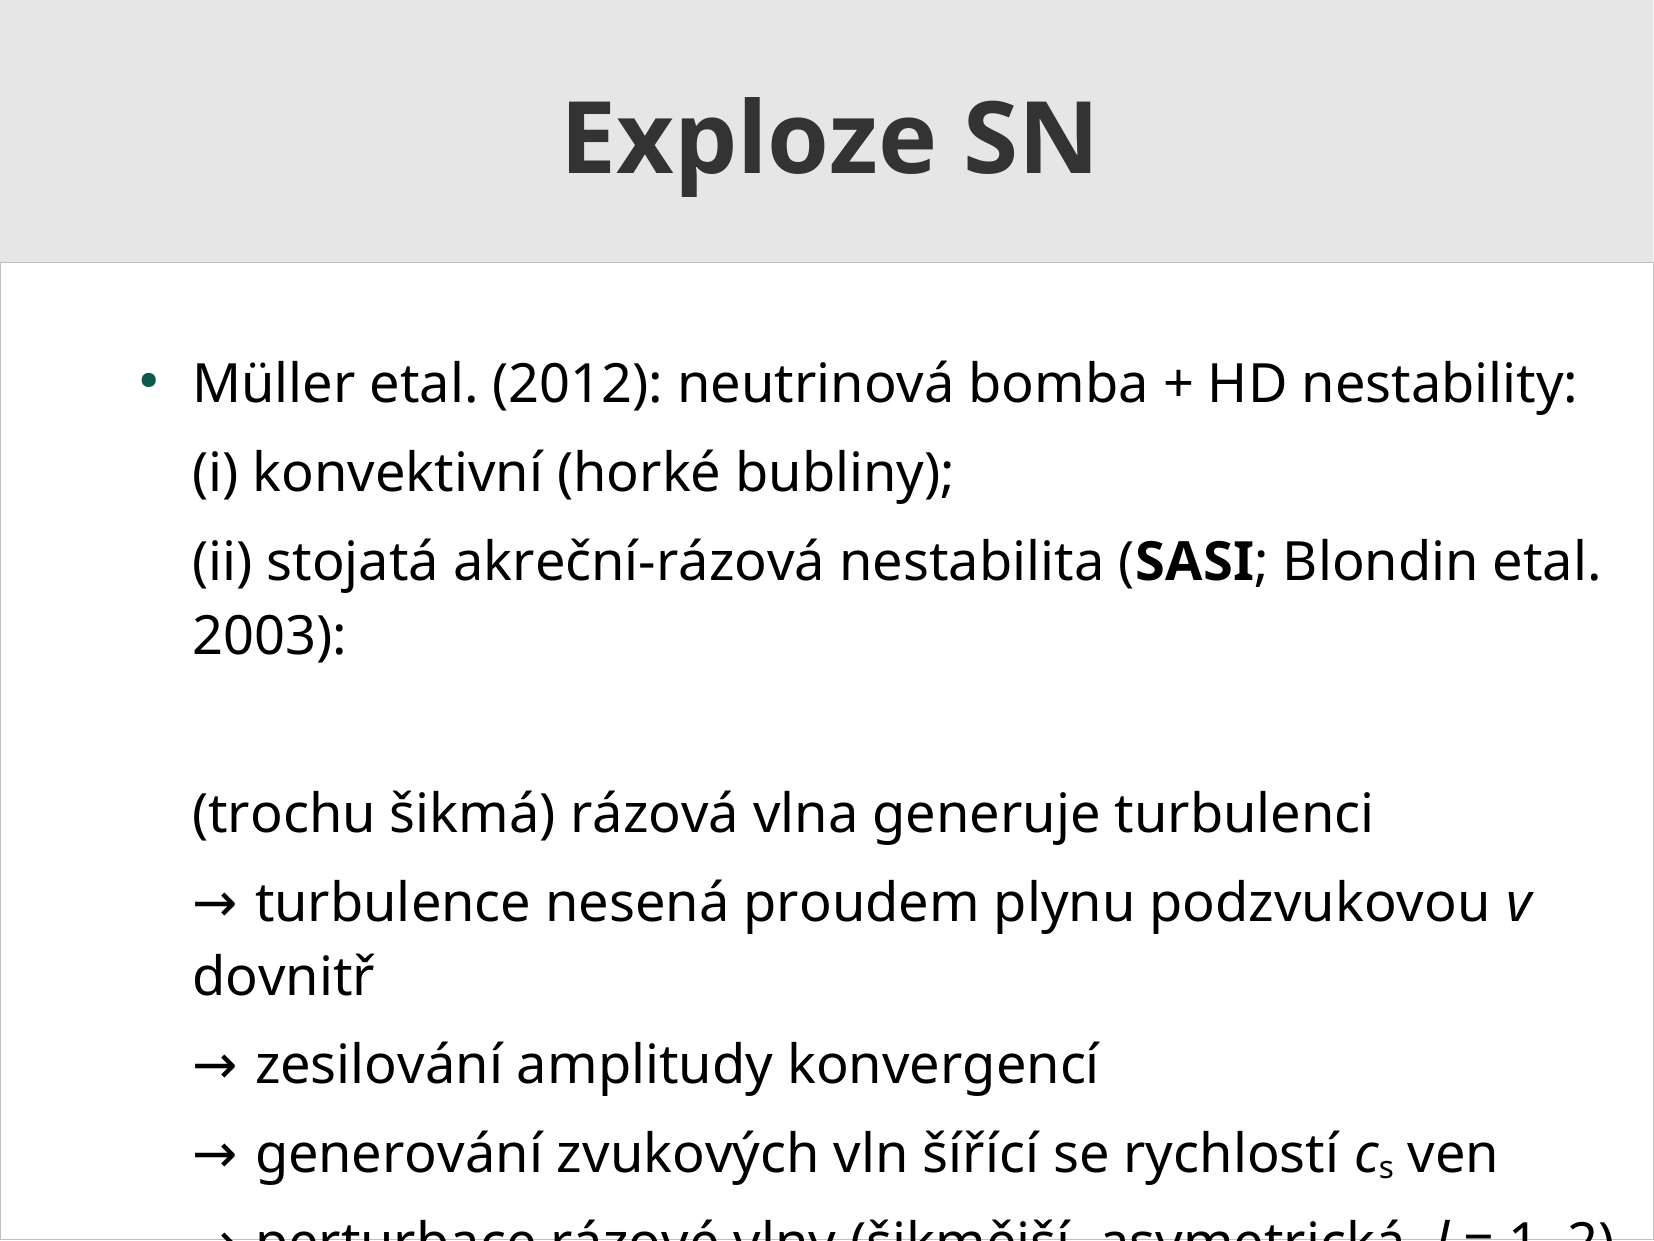

# Exploze SN
Müller etal. (2012): neutrinová bomba + HD nestability:
(i) konvektivní (horké bubliny);
(ii) stojatá akreční-rázová nestabilita (SASI; Blondin etal. 2003):
(trochu šikmá) rázová vlna generuje turbulenci
→ turbulence nesená proudem plynu podzvukovou v dovnitř
→ zesilování amplitudy konvergencí
→ generování zvukových vln šířící se rychlostí cs ven
→ perturbace rázové vlny (šikmější, asymetrická, l = 1, 2)
→ tato vytváří více turbulence...